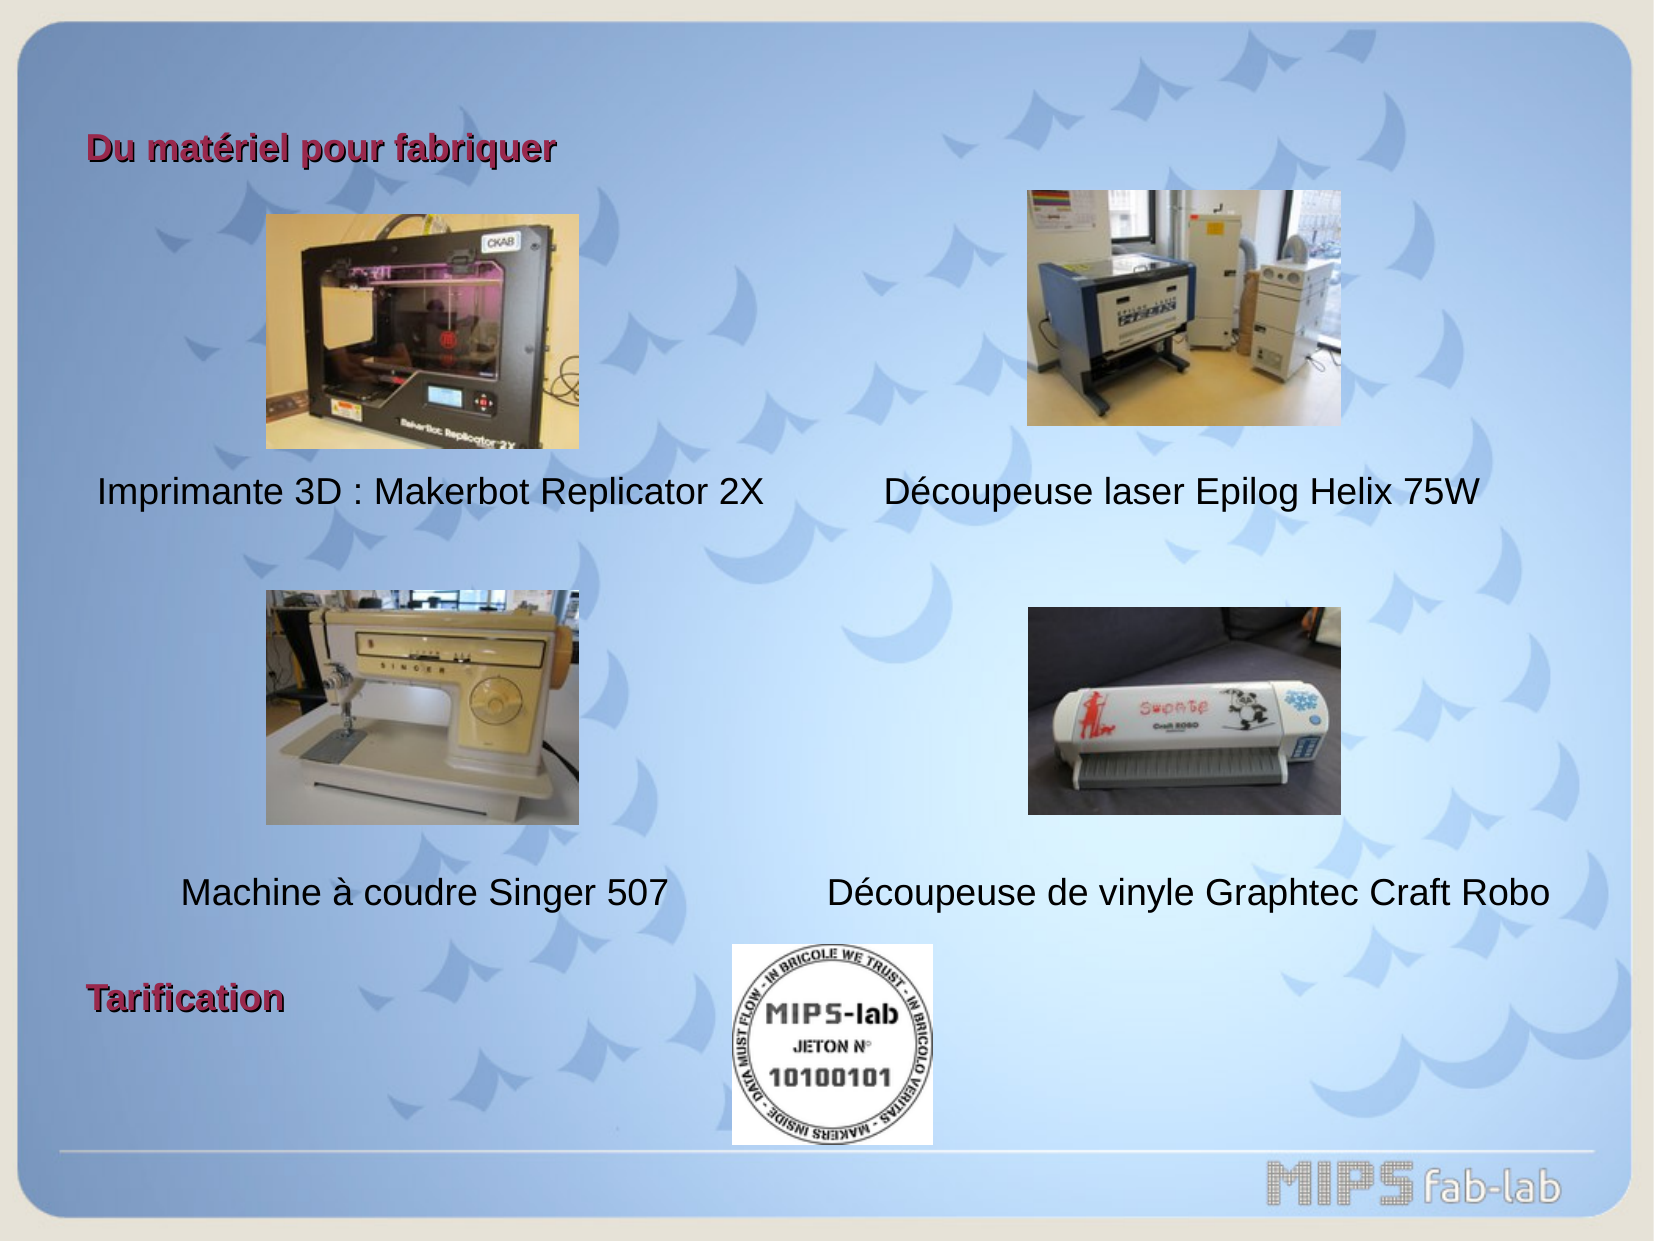

Du matériel pour fabriquer
Imprimante 3D : Makerbot Replicator 2X
Découpeuse laser Epilog Helix 75W
Machine à coudre Singer 507
Découpeuse de vinyle Graphtec Craft Robo
Tarification